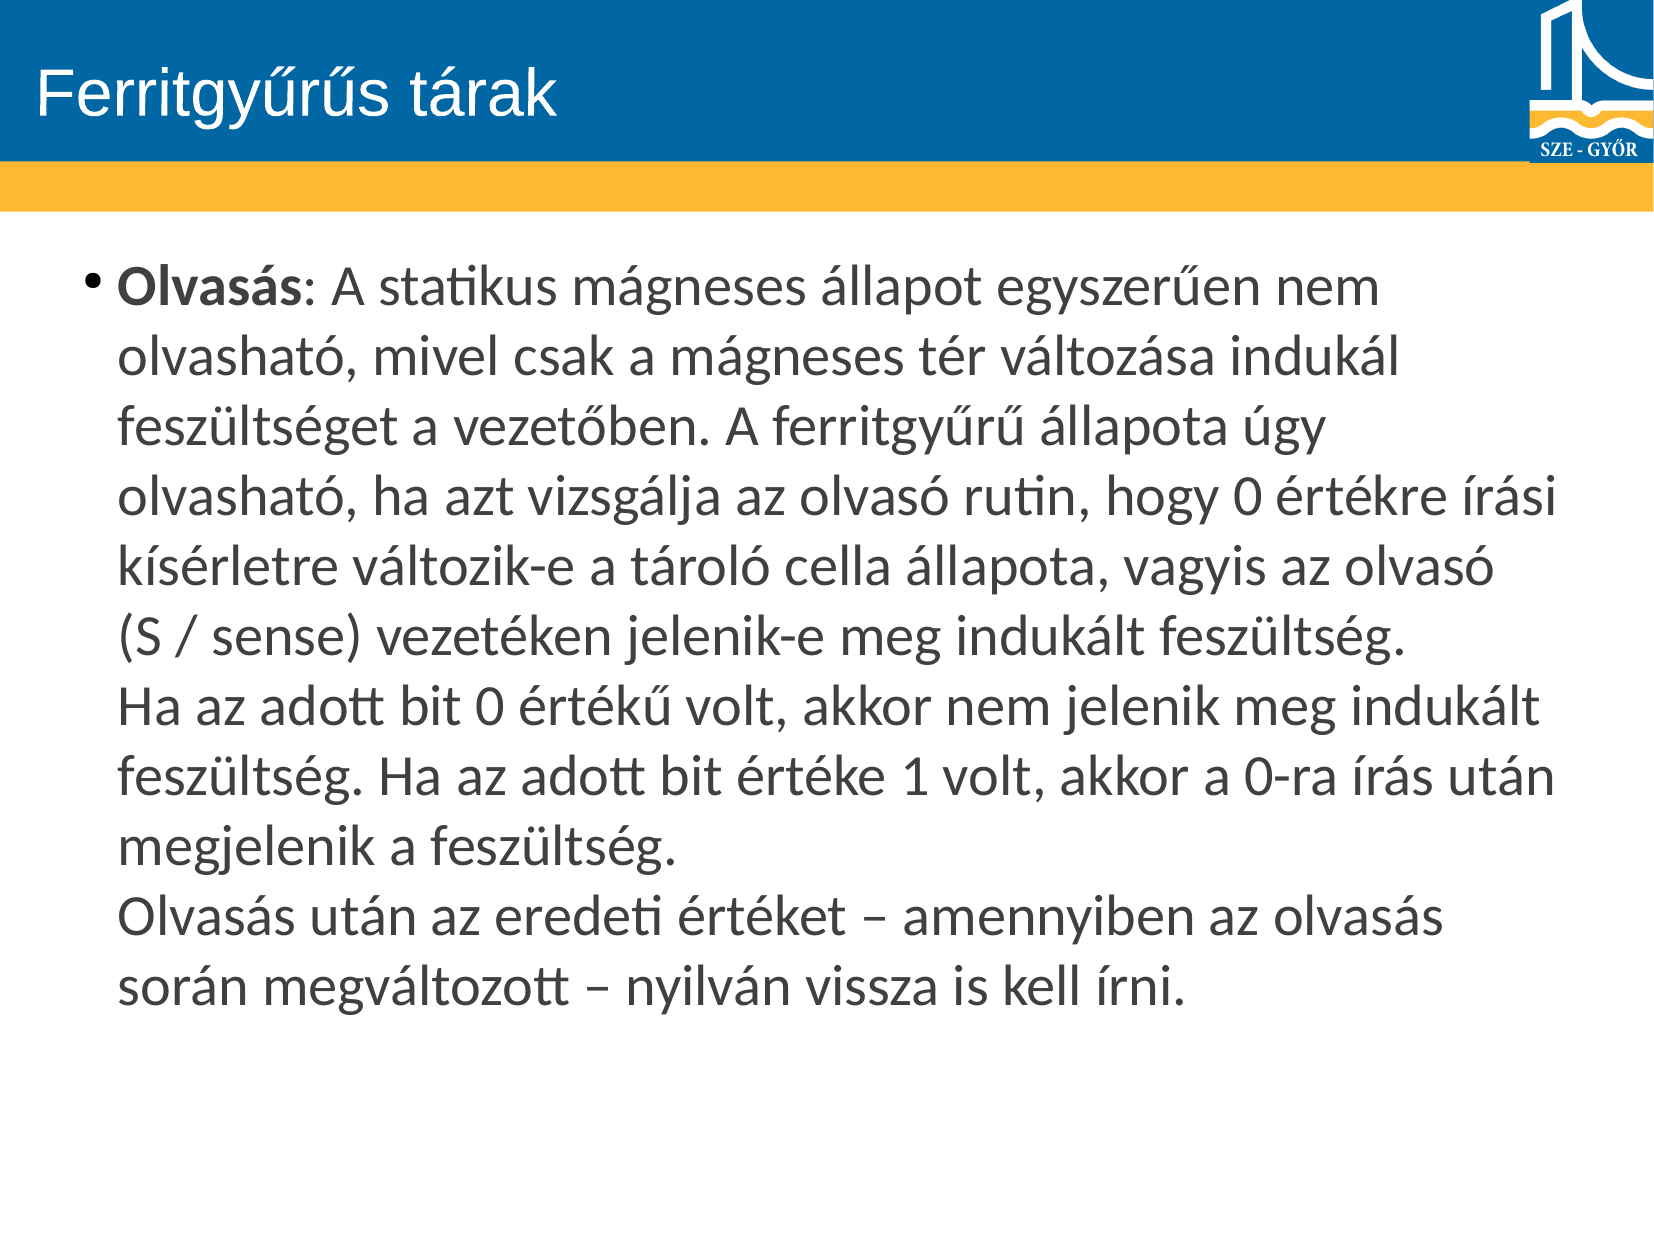

Ferritgyűrűs tárak
Olvasás: A statikus mágneses állapot egyszerűen nem olvasható, mivel csak a mágneses tér változása indukál feszültséget a vezetőben. A ferritgyűrű állapota úgy olvasható, ha azt vizsgálja az olvasó rutin, hogy 0 értékre írási kísérletre változik-e a tároló cella állapota, vagyis az olvasó (S / sense) vezetéken jelenik-e meg indukált feszültség.
Ha az adott bit 0 értékű volt, akkor nem jelenik meg indukált feszültség. Ha az adott bit értéke 1 volt, akkor a 0-ra írás után megjelenik a feszültség.
Olvasás után az eredeti értéket – amennyiben az olvasás során megváltozott – nyilván vissza is kell írni.